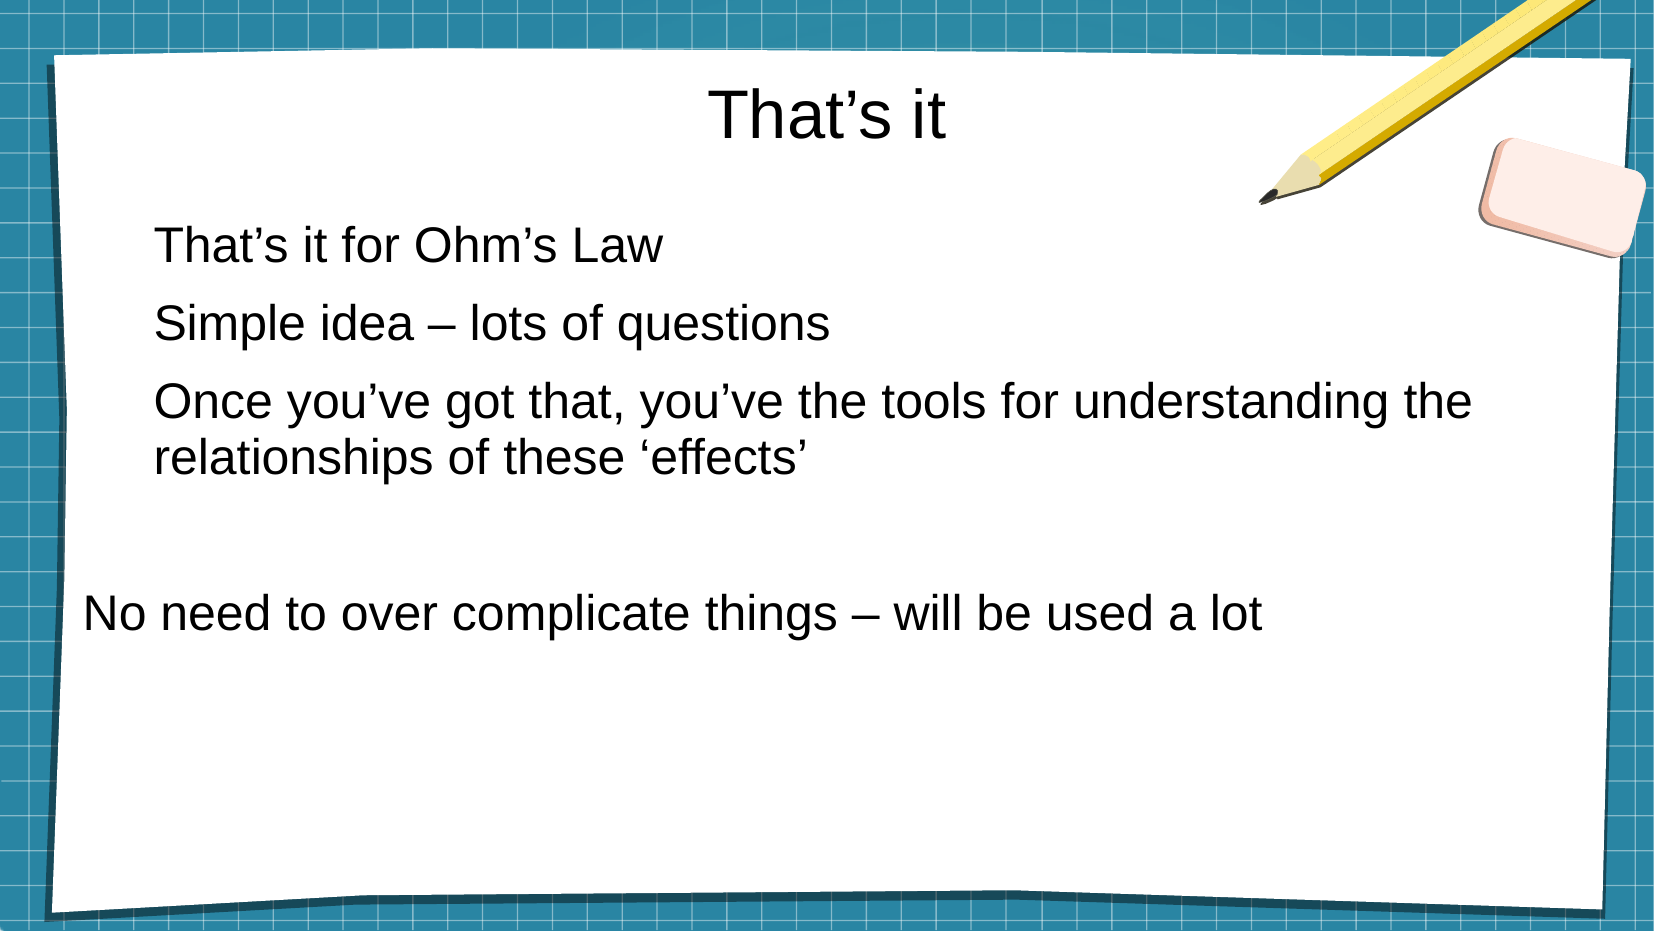

# That’s it
That’s it for Ohm’s Law
Simple idea – lots of questions
Once you’ve got that, you’ve the tools for understanding the relationships of these ‘effects’
No need to over complicate things – will be used a lot